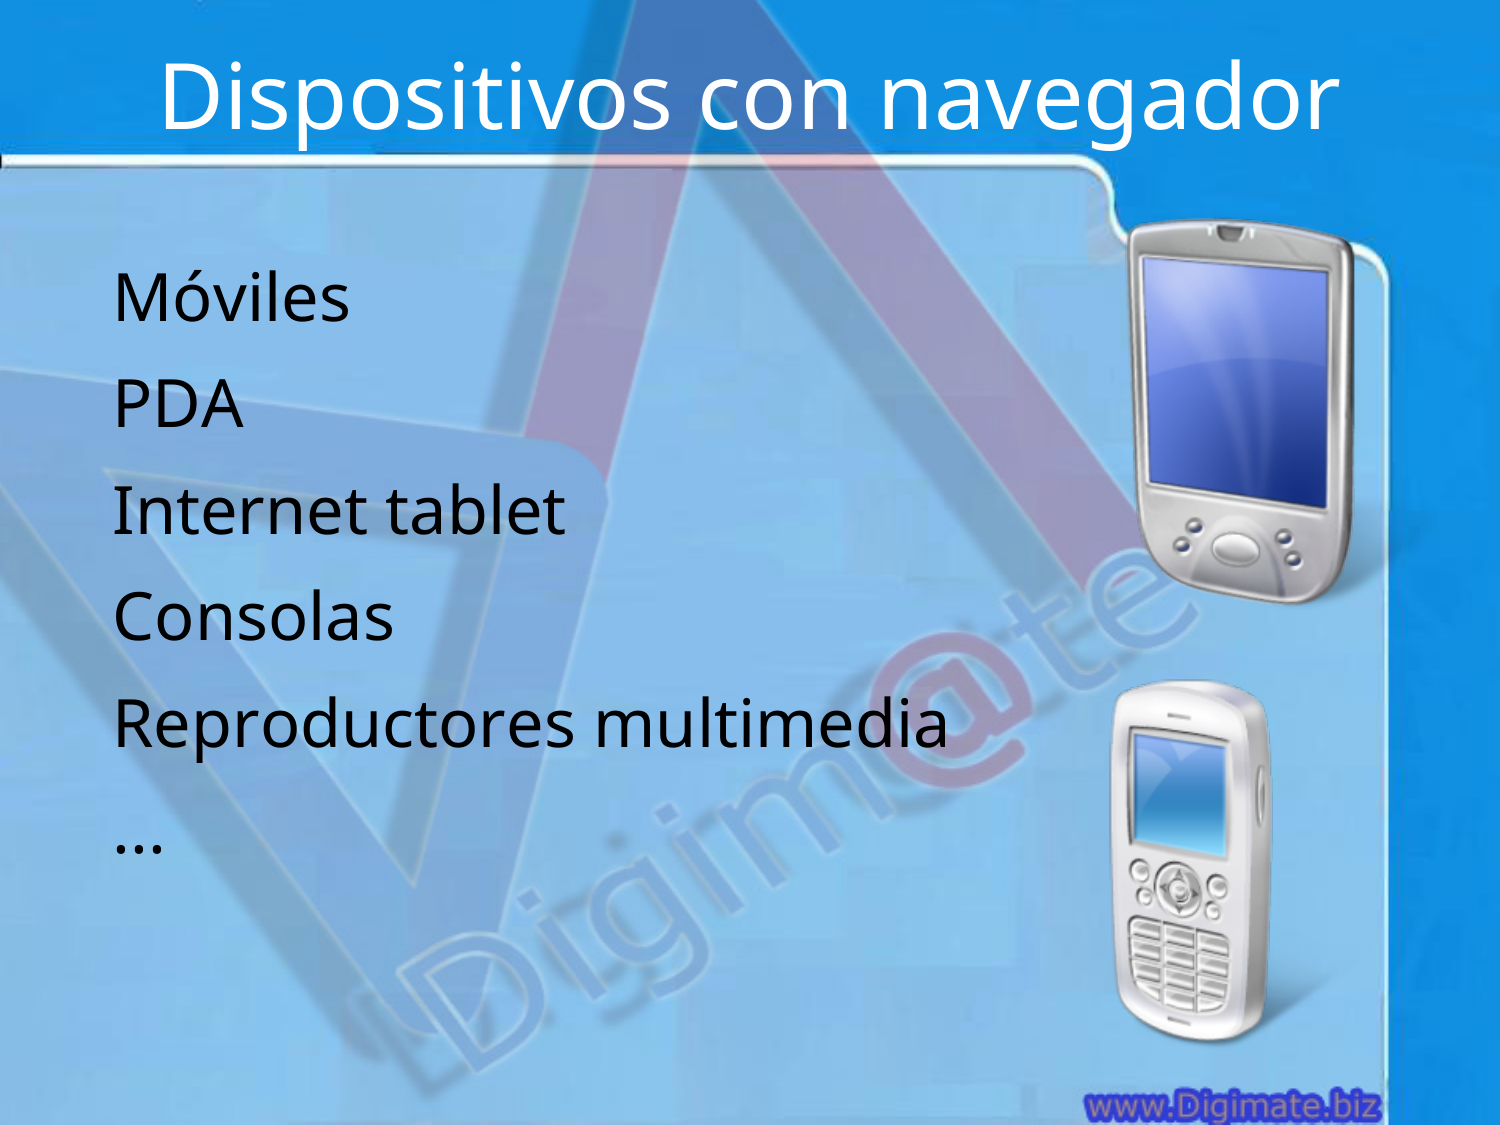

# Dispositivos con navegador
Móviles
PDA
Internet tablet
Consolas
Reproductores multimedia
...